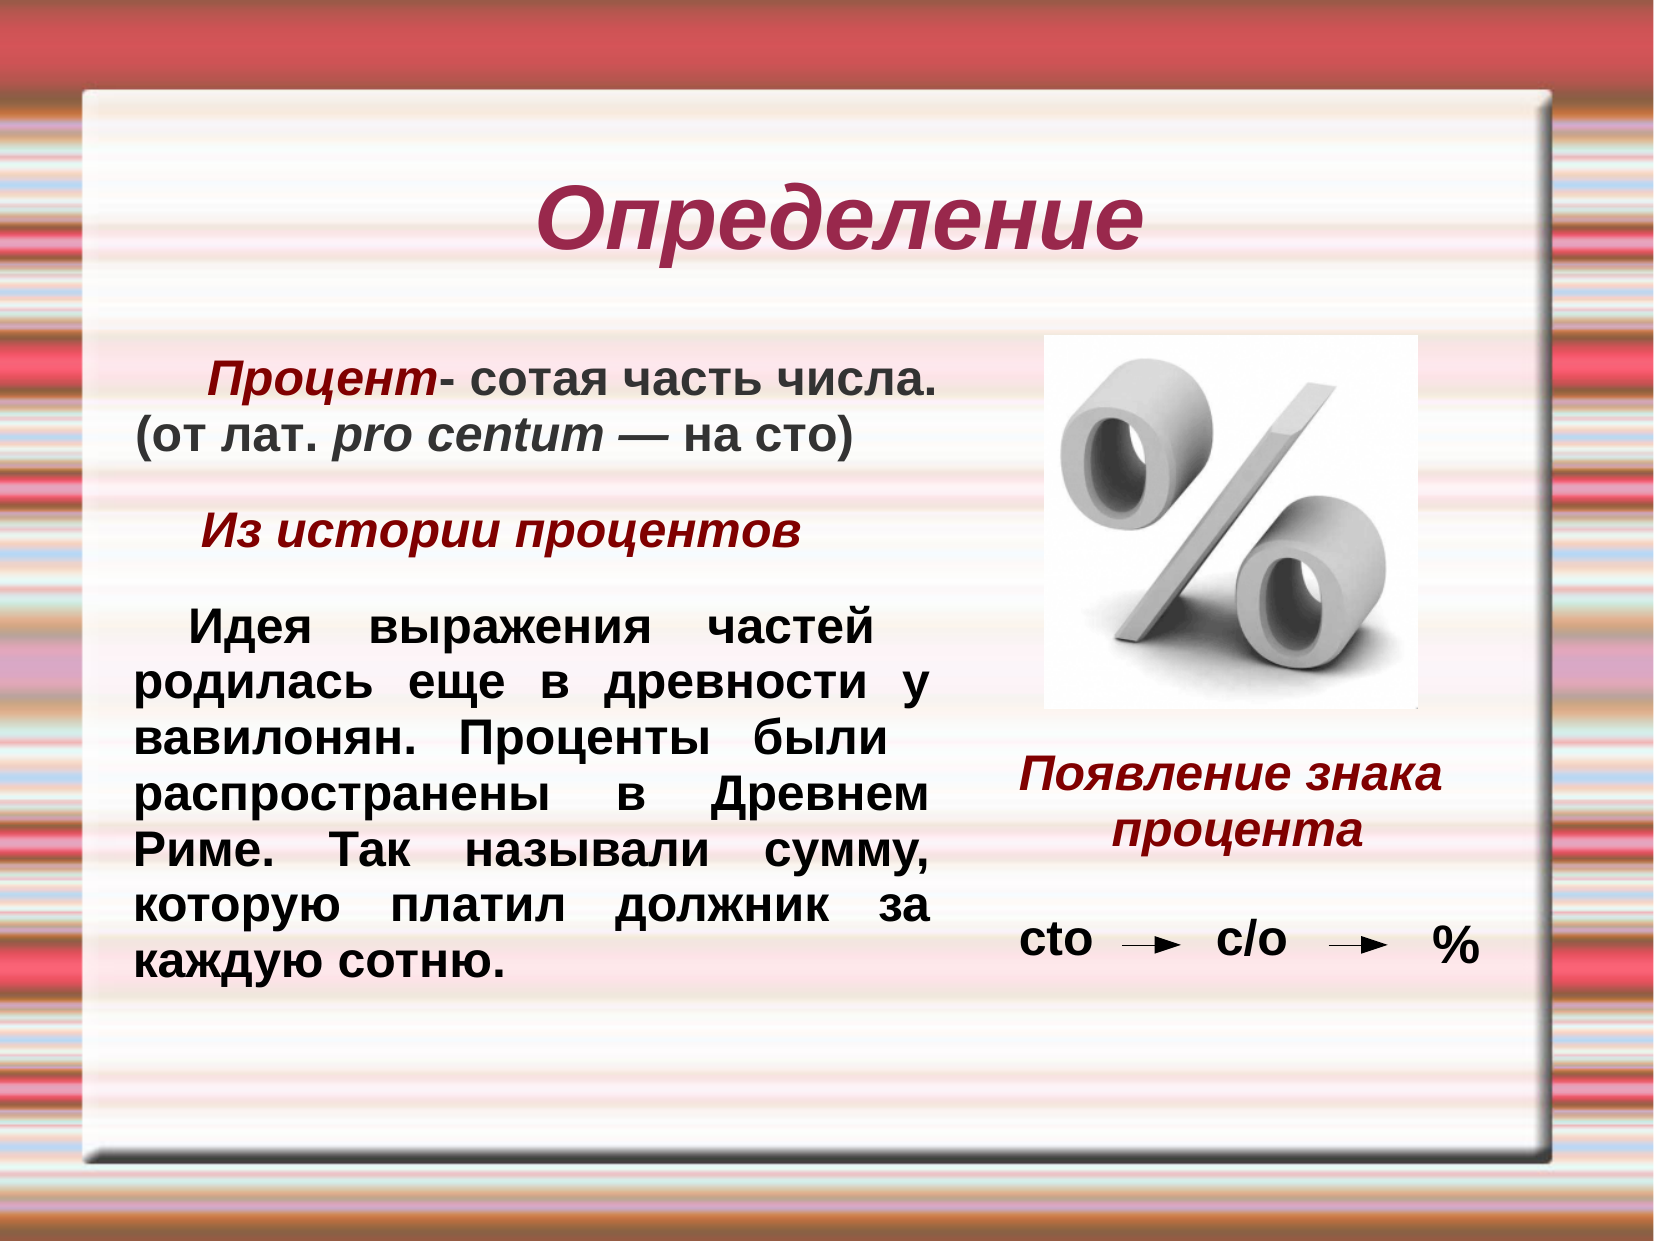

# Определение
Процент- сотая часть числа.
(от лат. pro centum — на сто)
Из истории процентов
 Идея выражения частей родилась еще в древности у вавилонян. Проценты были распространены в Древнем Риме. Так называли сумму, которую платил должник за каждую сотню.
Появление знака
процента
cto
c/o
%